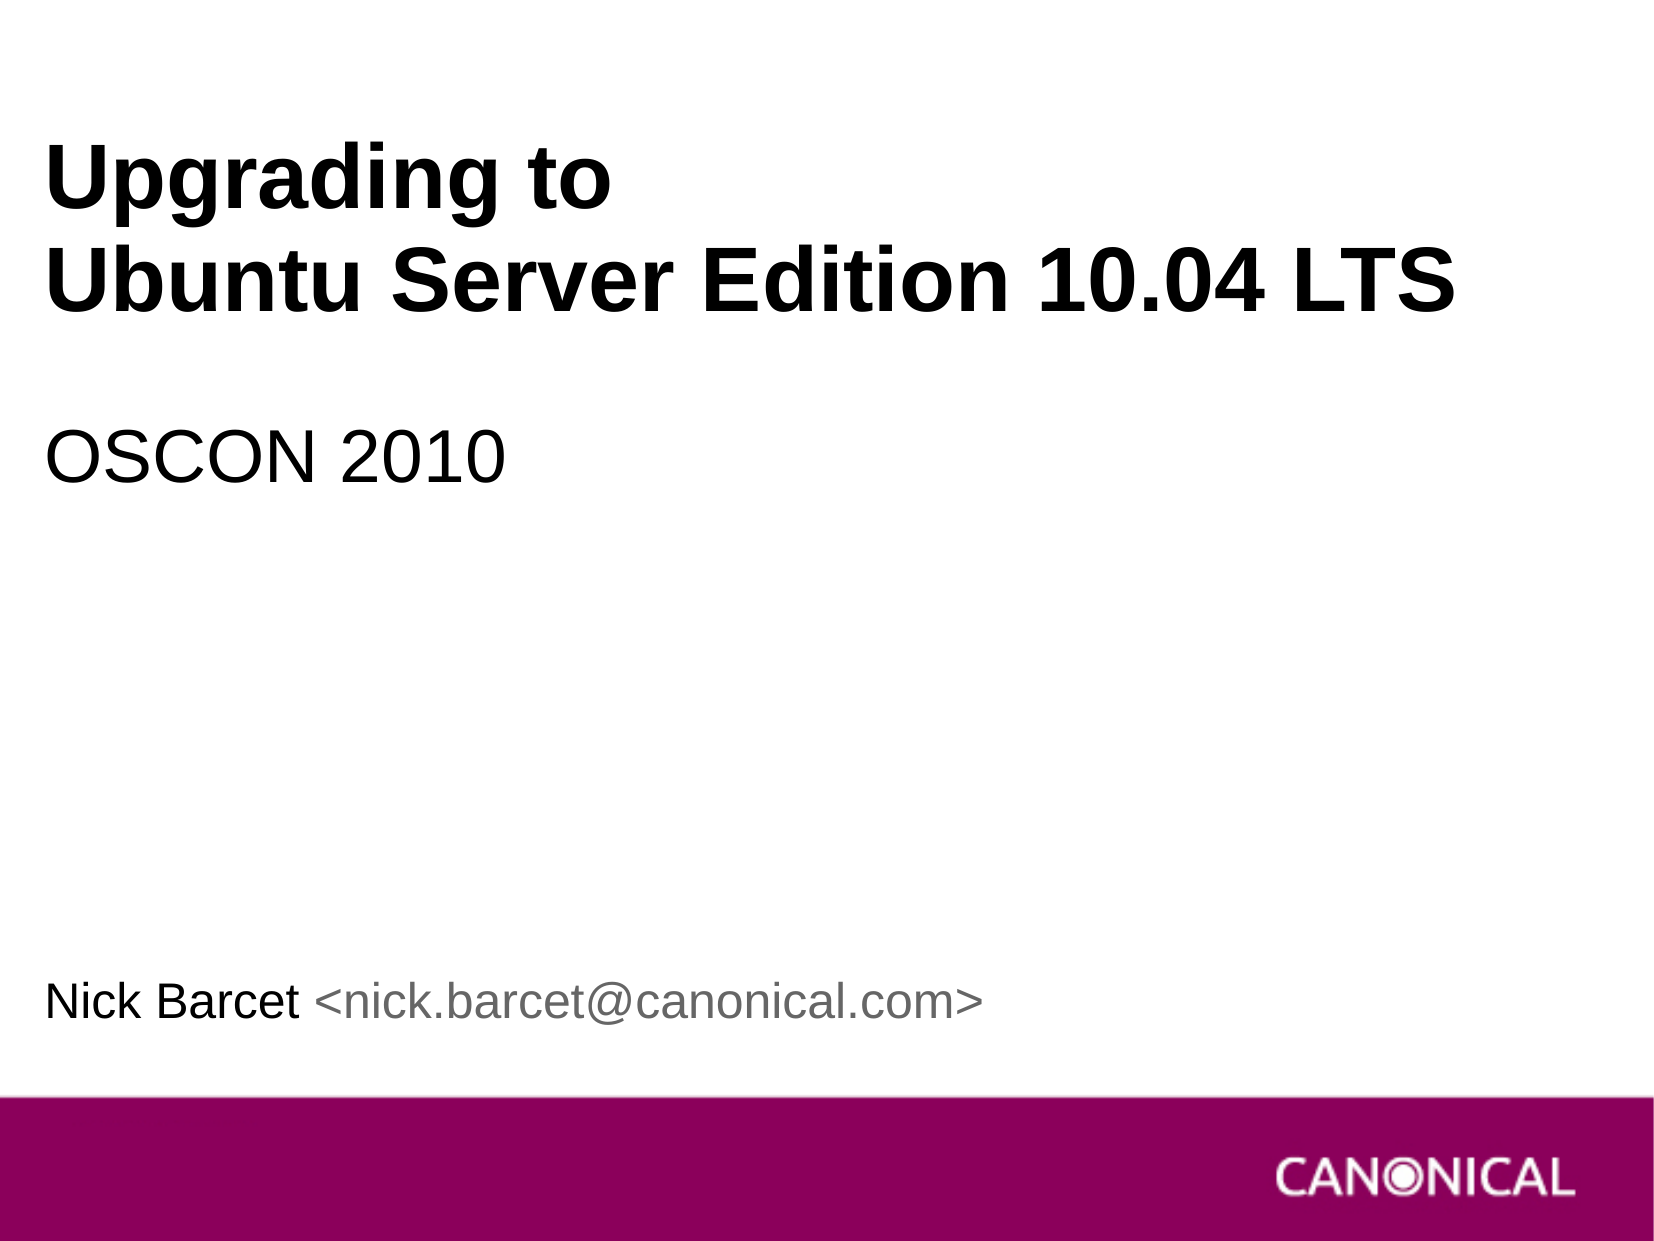

Upgrading to
Ubuntu Server Edition 10.04 LTS
OSCON 2010
Nick Barcet <nick.barcet@canonical.com>